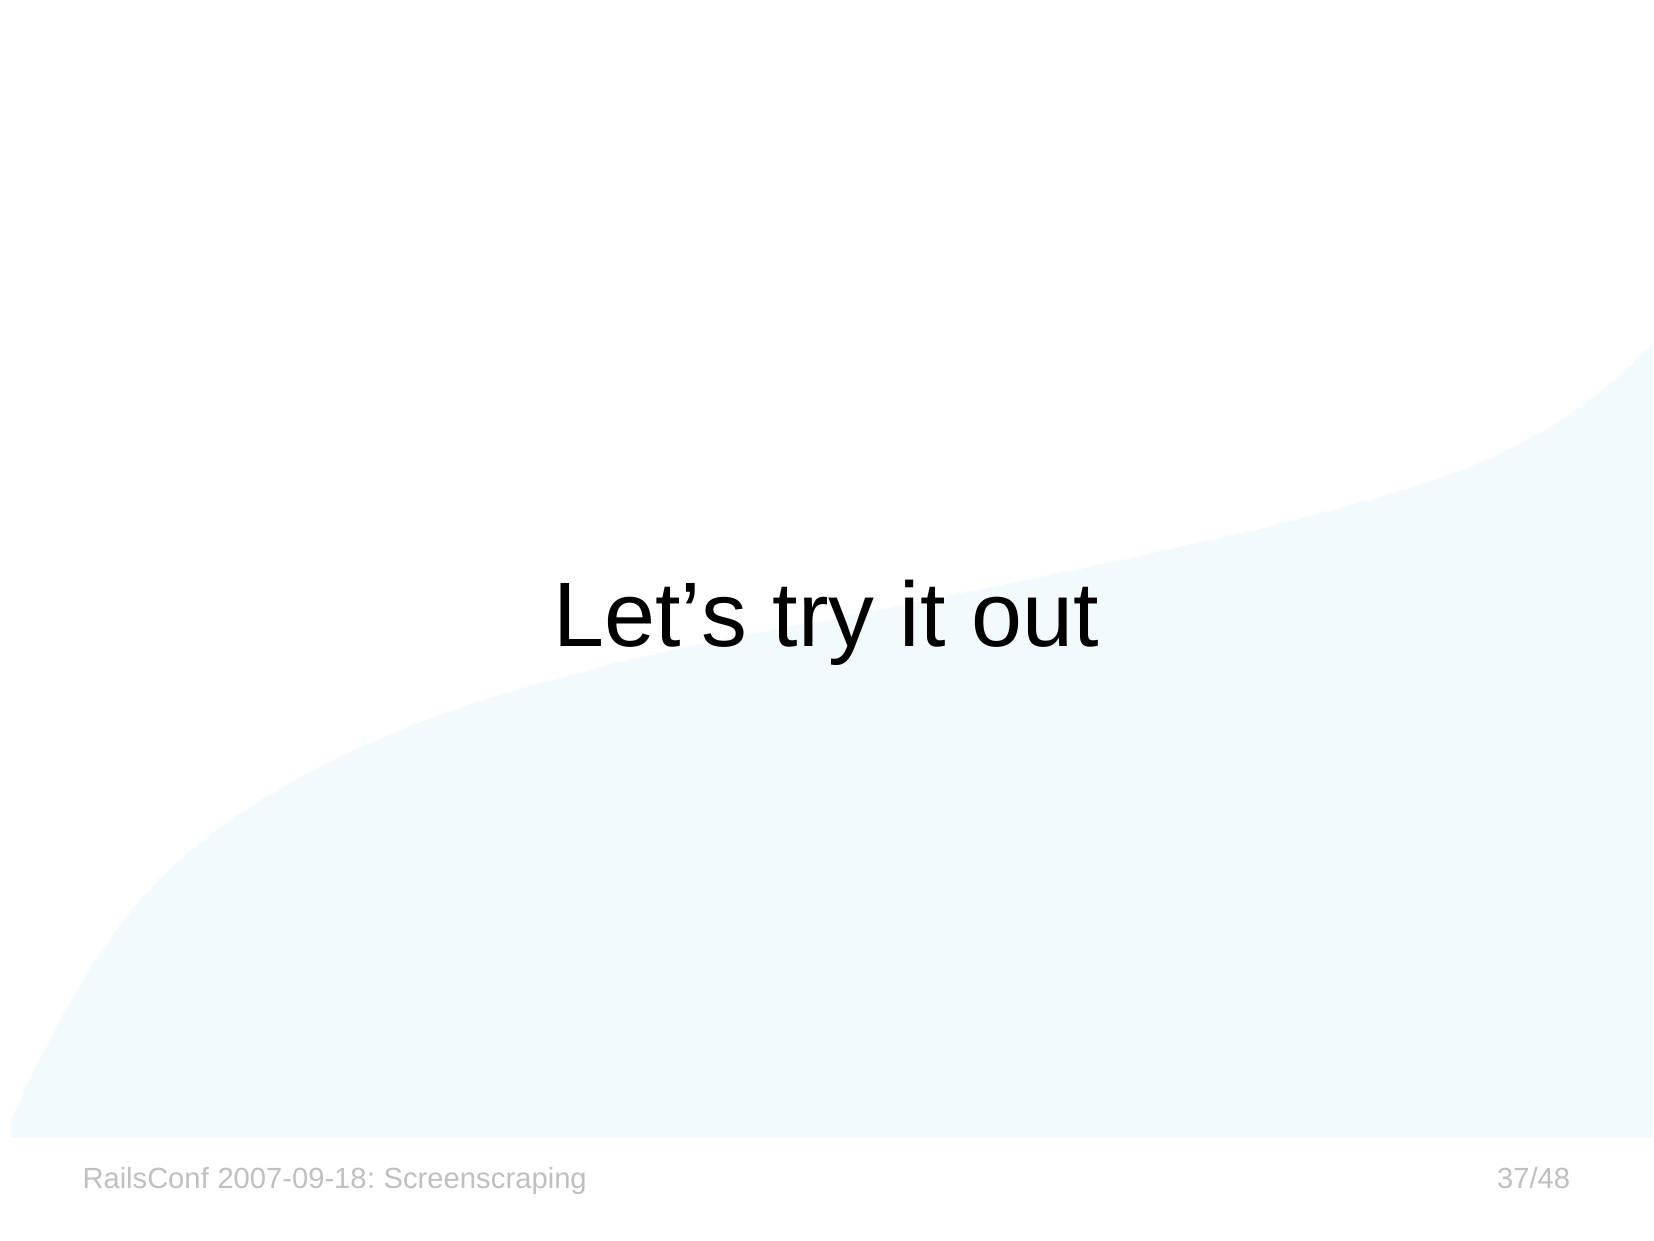

# Let’s try it out
2007-09-18
37